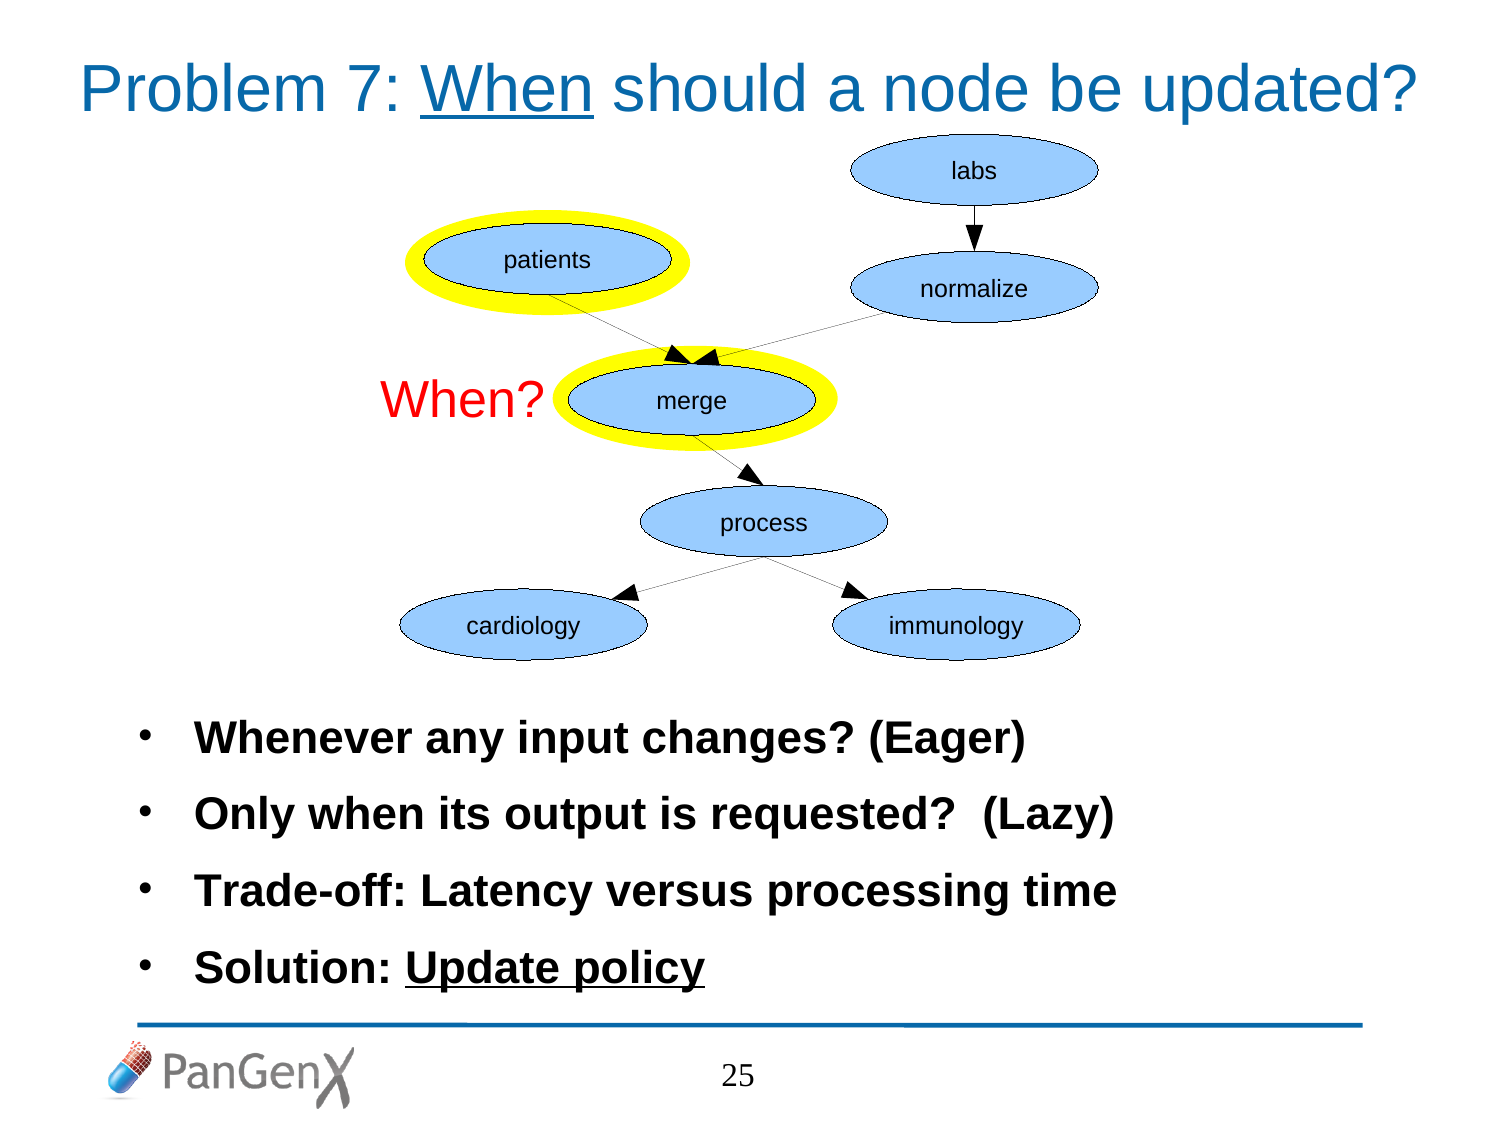

# Problem 7: When should a node be updated?
labs
patients
normalize
merge
process
cardiology
immunology
When?
Whenever any input changes? (Eager)
Only when its output is requested? (Lazy)
Trade-off: Latency versus processing time
Solution: Update policy
25